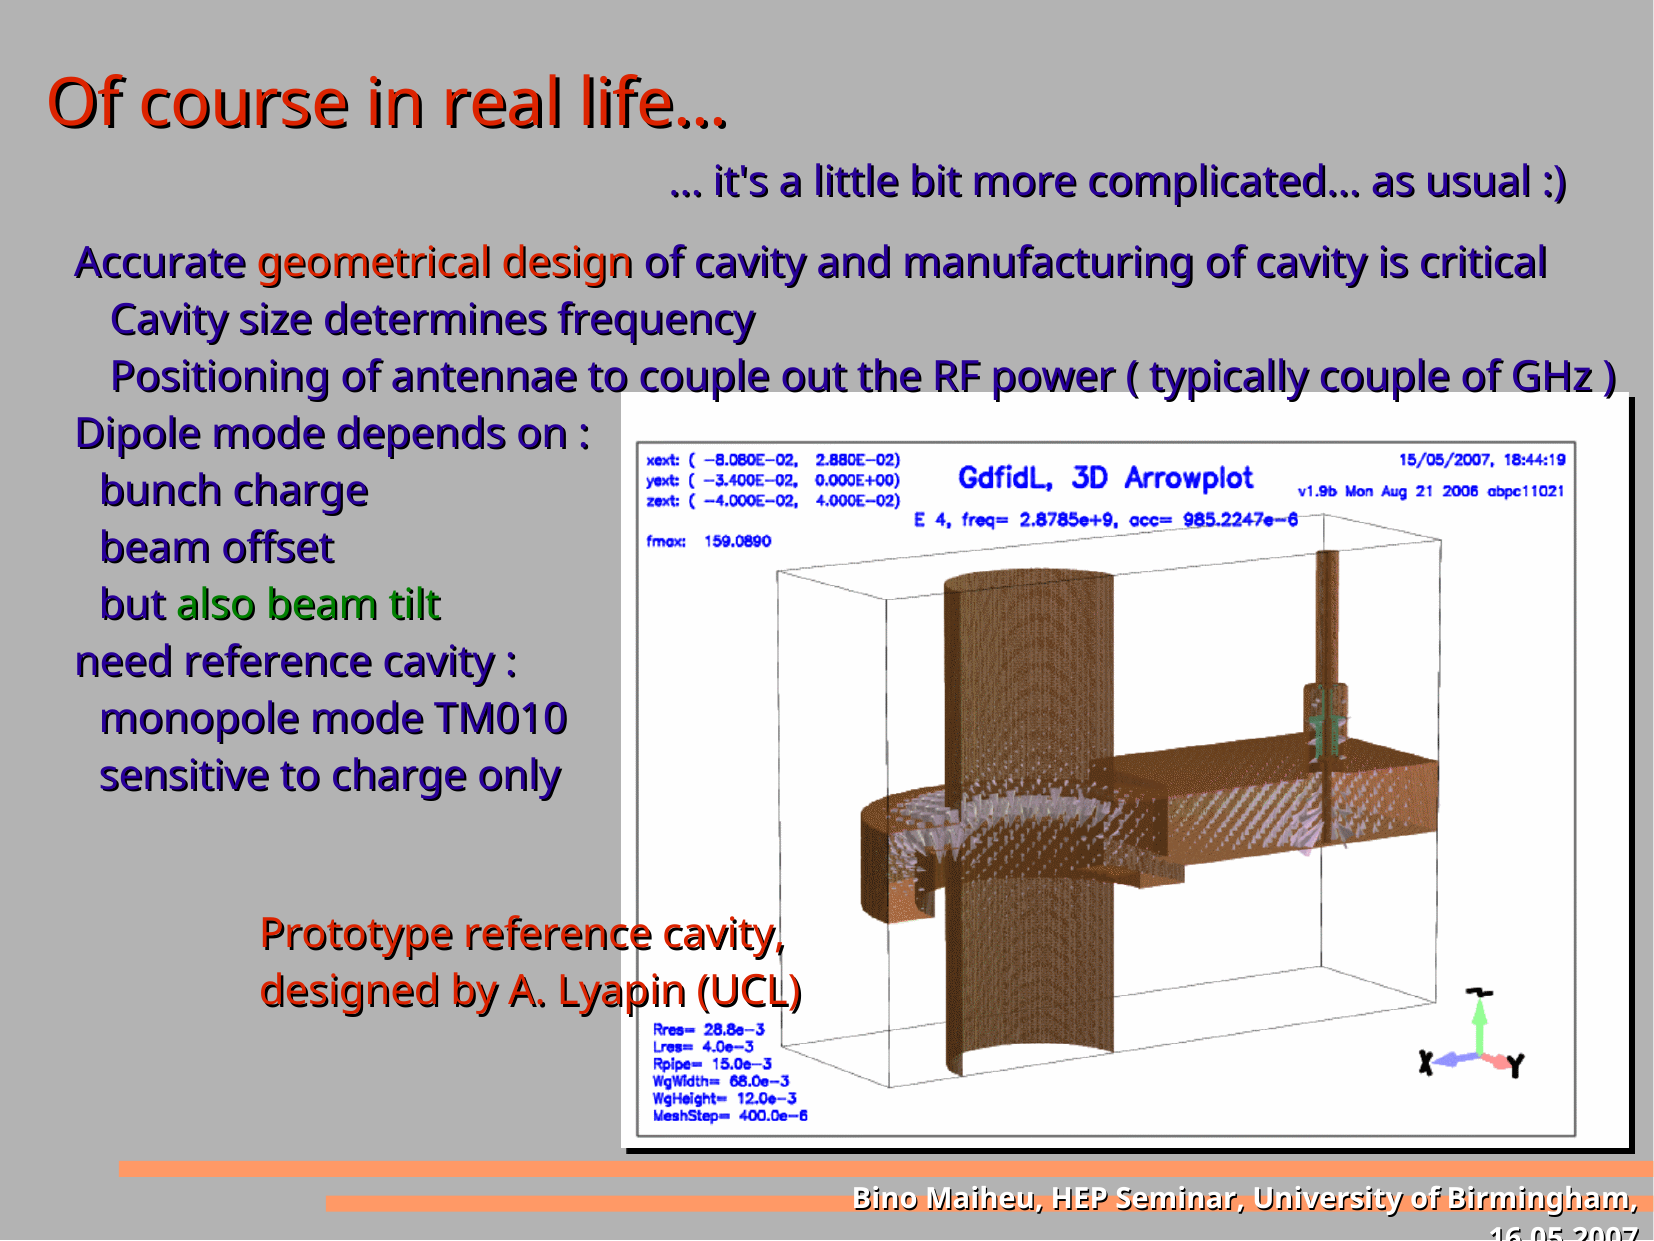

Of course in real life...
... it's a little bit more complicated... as usual :)
 Accurate geometrical design of cavity and manufacturing of cavity is critical
 Cavity size determines frequency
 Positioning of antennae to couple out the RF power ( typically couple of GHz )
 Dipole mode depends on :
bunch charge
beam offset
but also beam tilt
 need reference cavity :
monopole mode TM010
sensitive to charge only
Prototype reference cavity,
designed by A. Lyapin (UCL)
Bino Maiheu, HEP Seminar, University of Birmingham, 16.05.2007